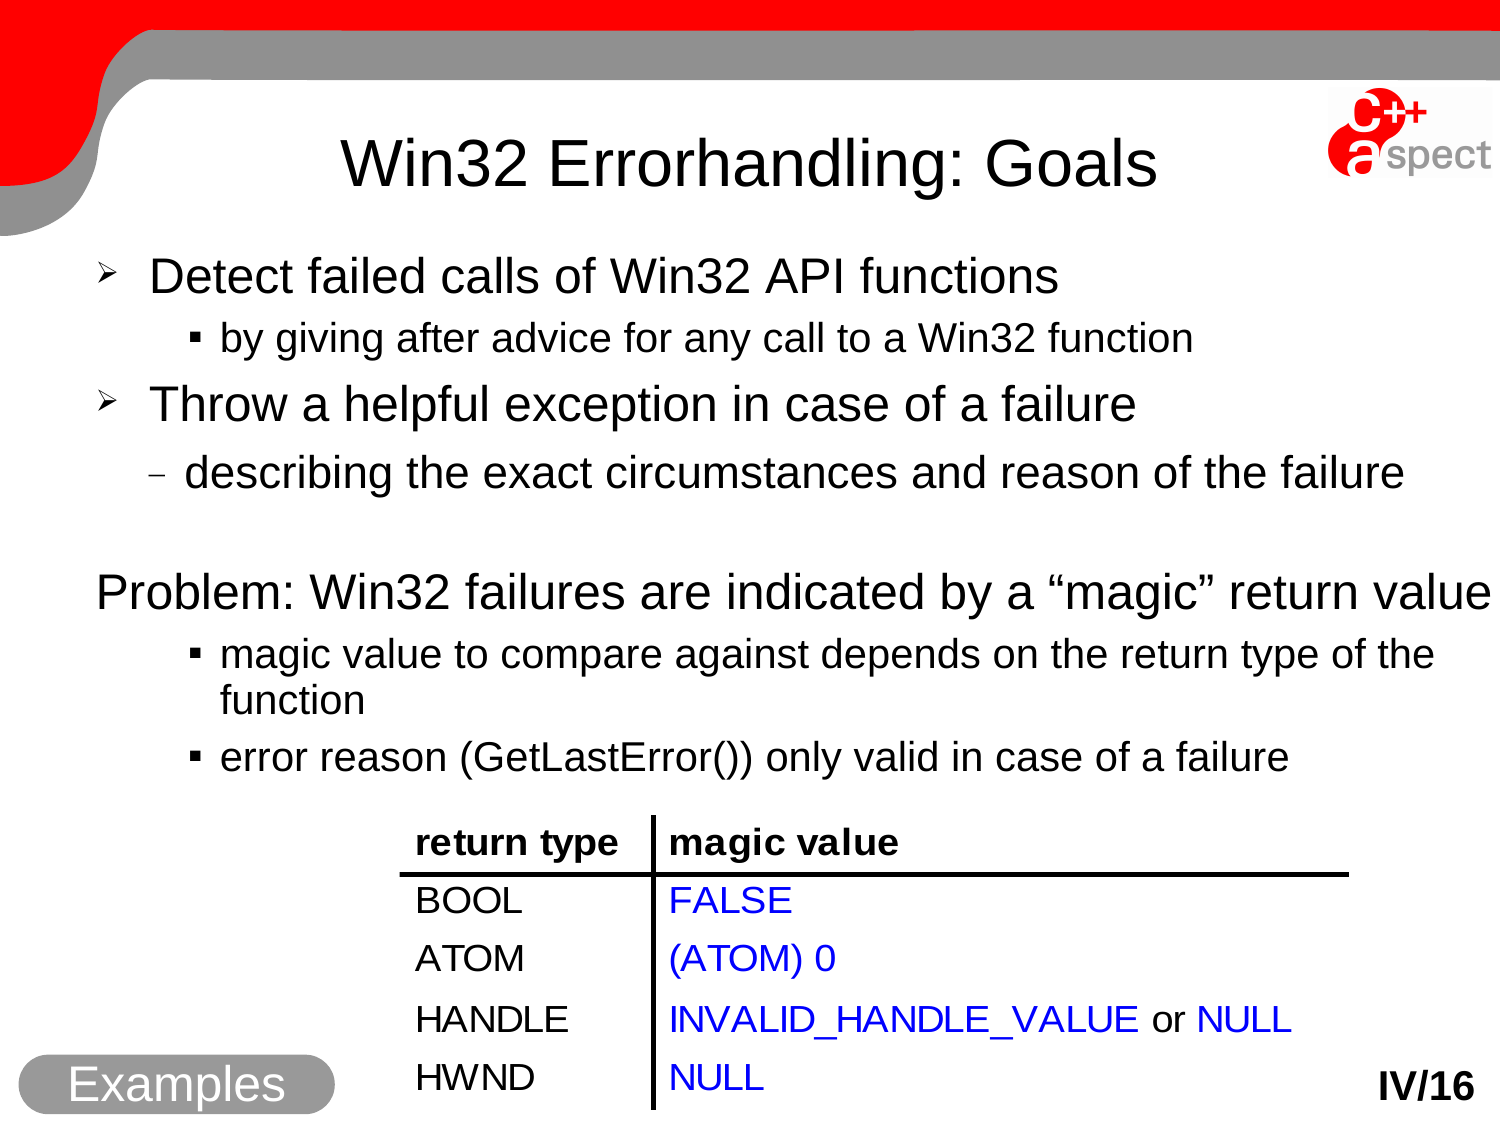

# Win32 Errorhandling: Goals
Detect failed calls of Win32 API functions
by giving after advice for any call to a Win32 function
Throw a helpful exception in case of a failure
describing the exact circumstances and reason of the failure
Problem: Win32 failures are indicated by a “magic” return value
magic value to compare against depends on the return type of the function
error reason (GetLastError()) only valid in case of a failure